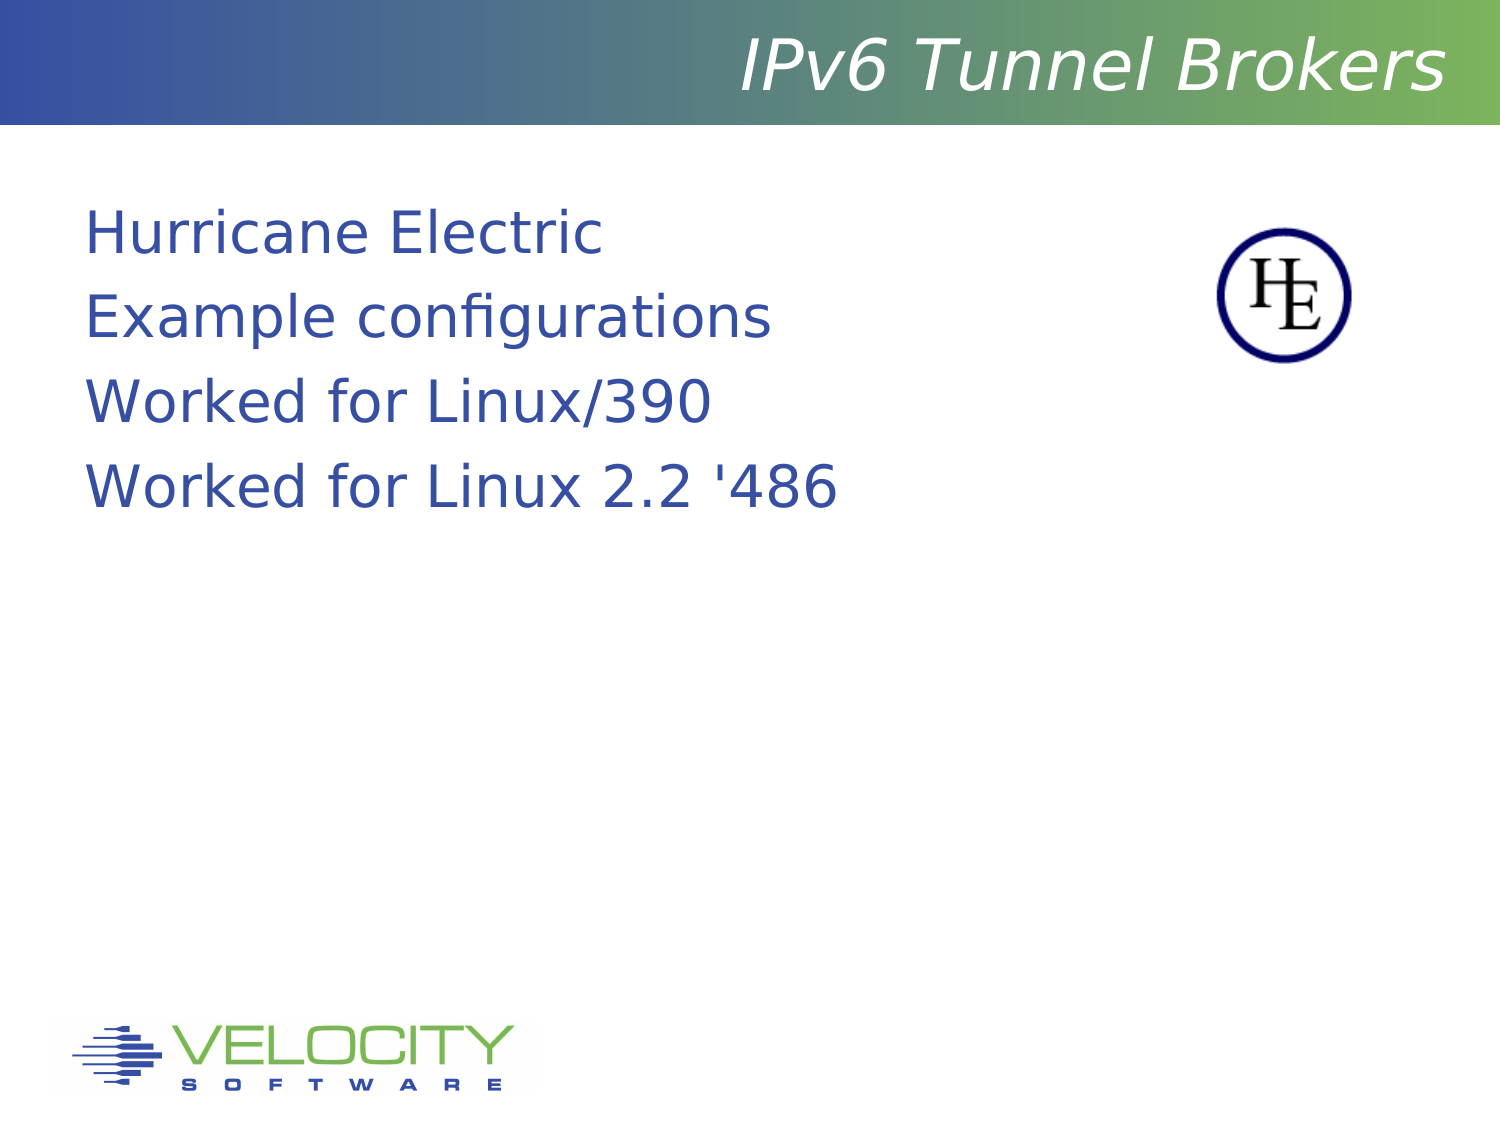

# IPv6 Tunnel Brokers
Hurricane Electric
Example configurations
Worked for Linux/390
Worked for Linux 2.2 '486